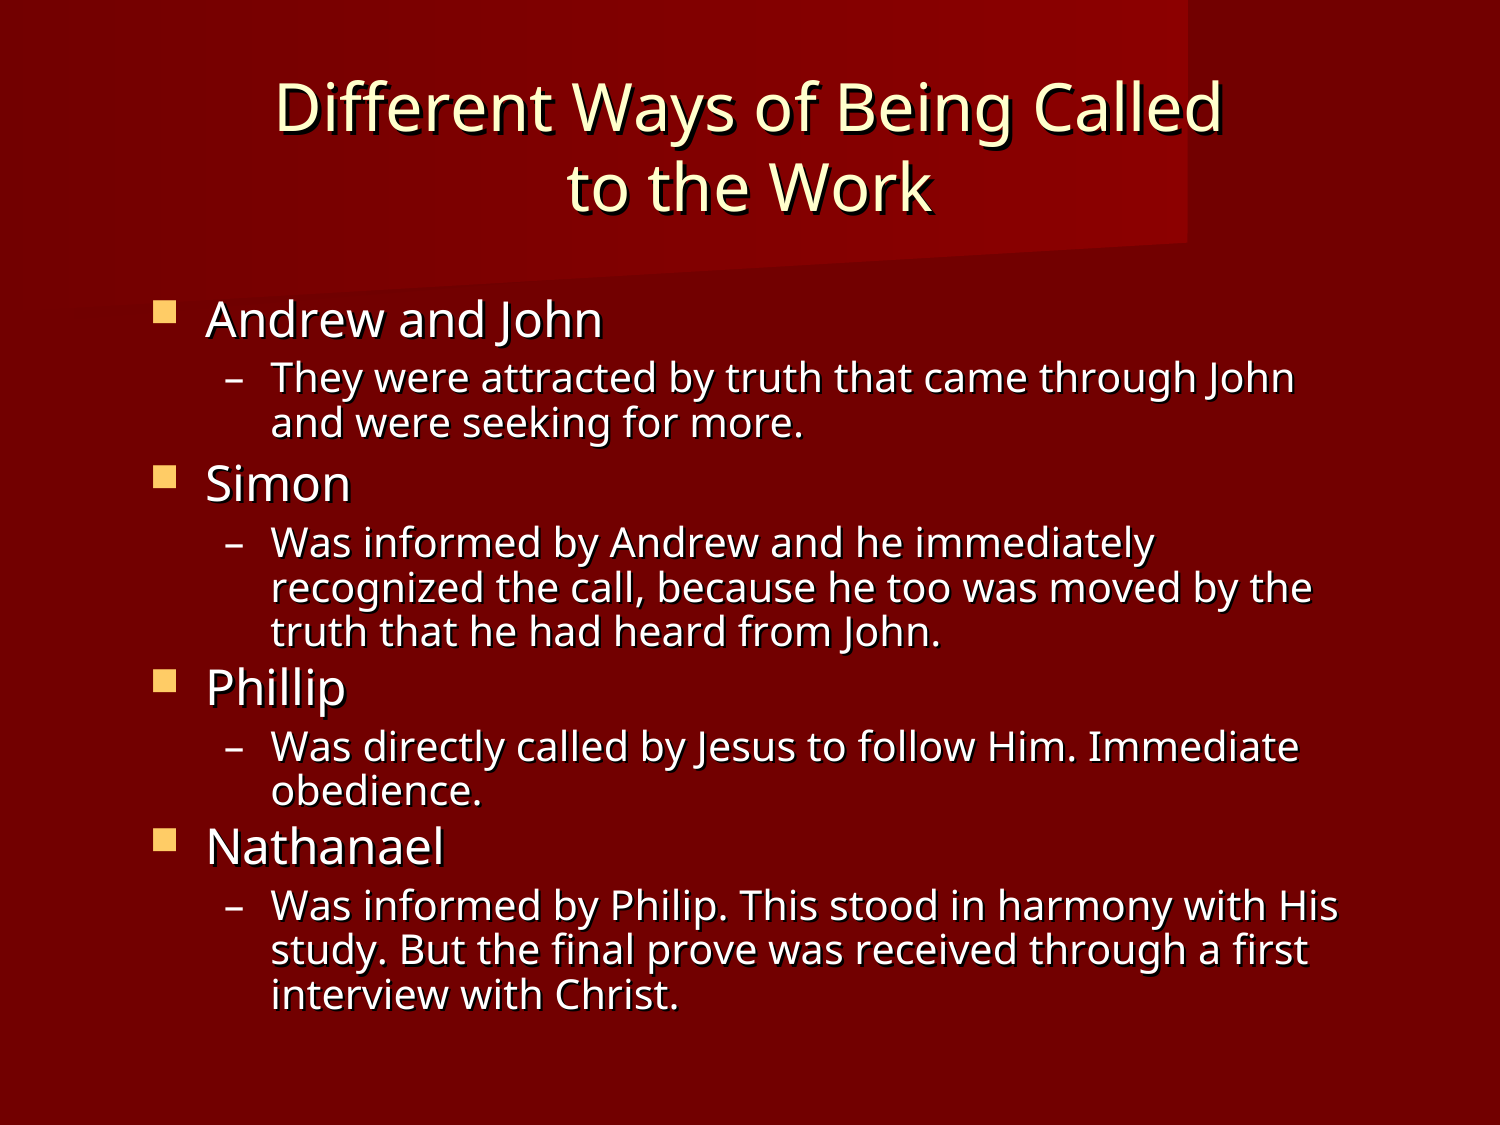

# Different Ways of Being Called to the Work
Andrew and John
They were attracted by truth that came through John and were seeking for more.
Simon
Was informed by Andrew and he immediately recognized the call, because he too was moved by the truth that he had heard from John.
Phillip
Was directly called by Jesus to follow Him. Immediate obedience.
Nathanael
Was informed by Philip. This stood in harmony with His study. But the final prove was received through a first interview with Christ.